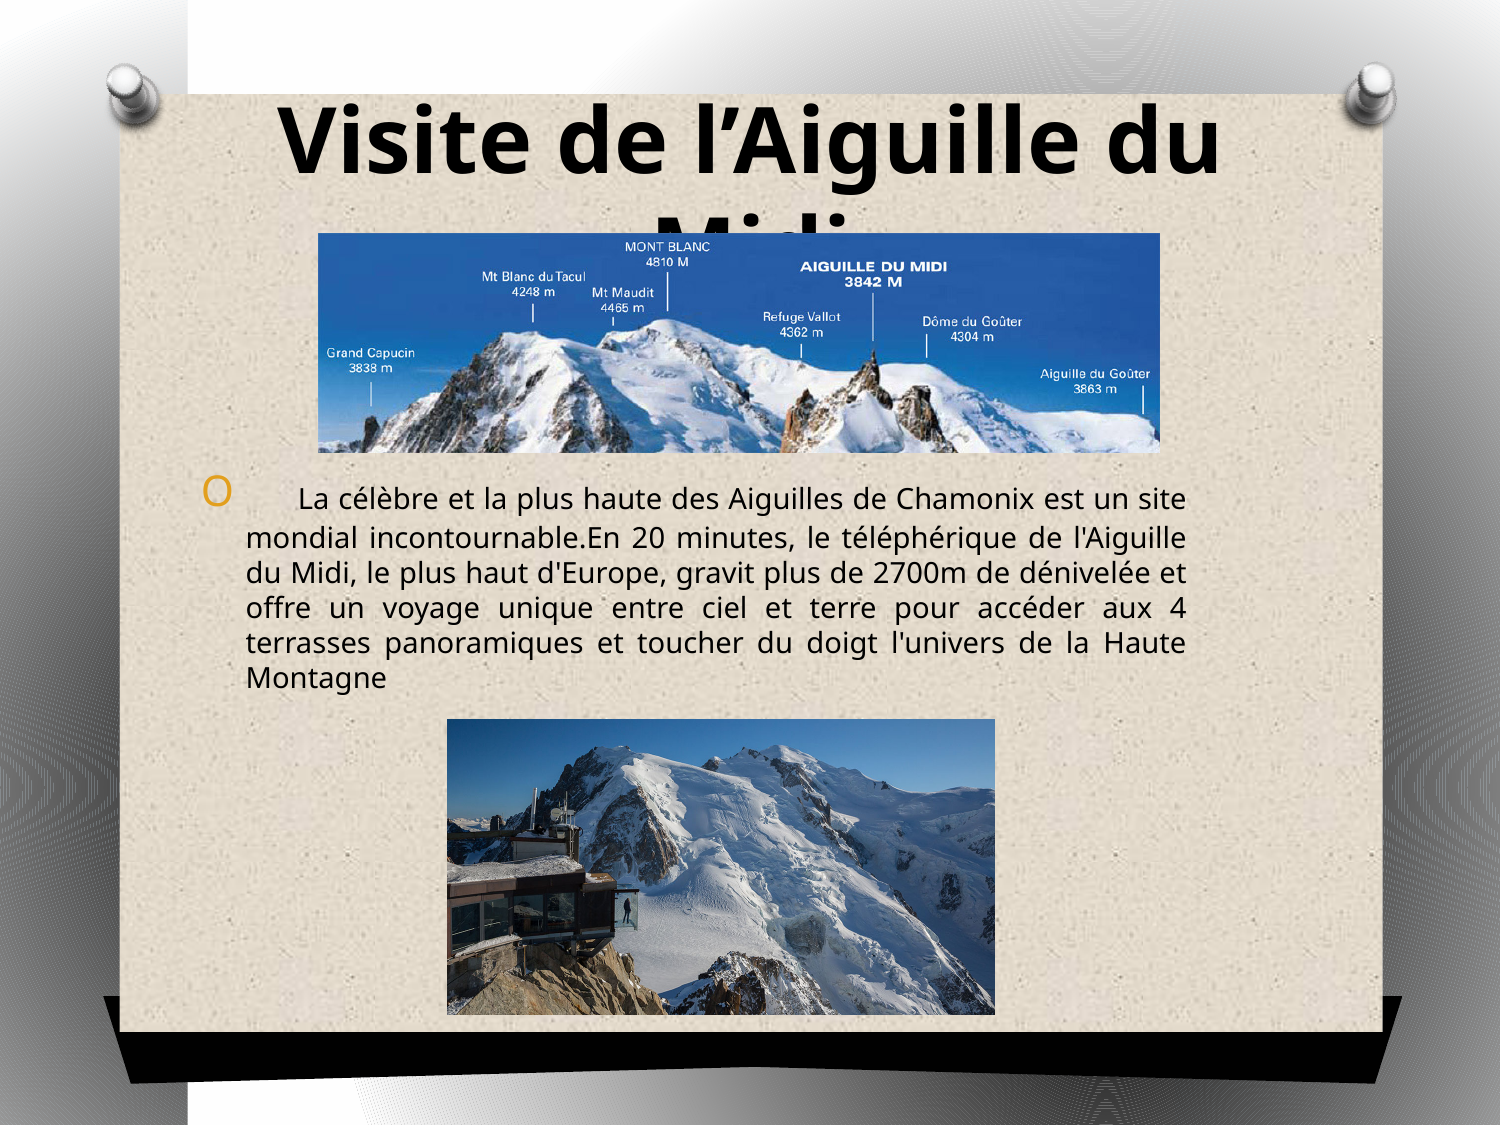

# Visite de l’Aiguille du Midi
 La célèbre et la plus haute des Aiguilles de Chamonix est un site mondial incontournable. En 20 minutes, le téléphérique de l'Aiguille du Midi, le plus haut d'Europe, gravit plus de 2700m de dénivelée et offre un voyage unique entre ciel et terre pour accéder aux 4 terrasses panoramiques et toucher du doigt l'univers de la Haute Montagne